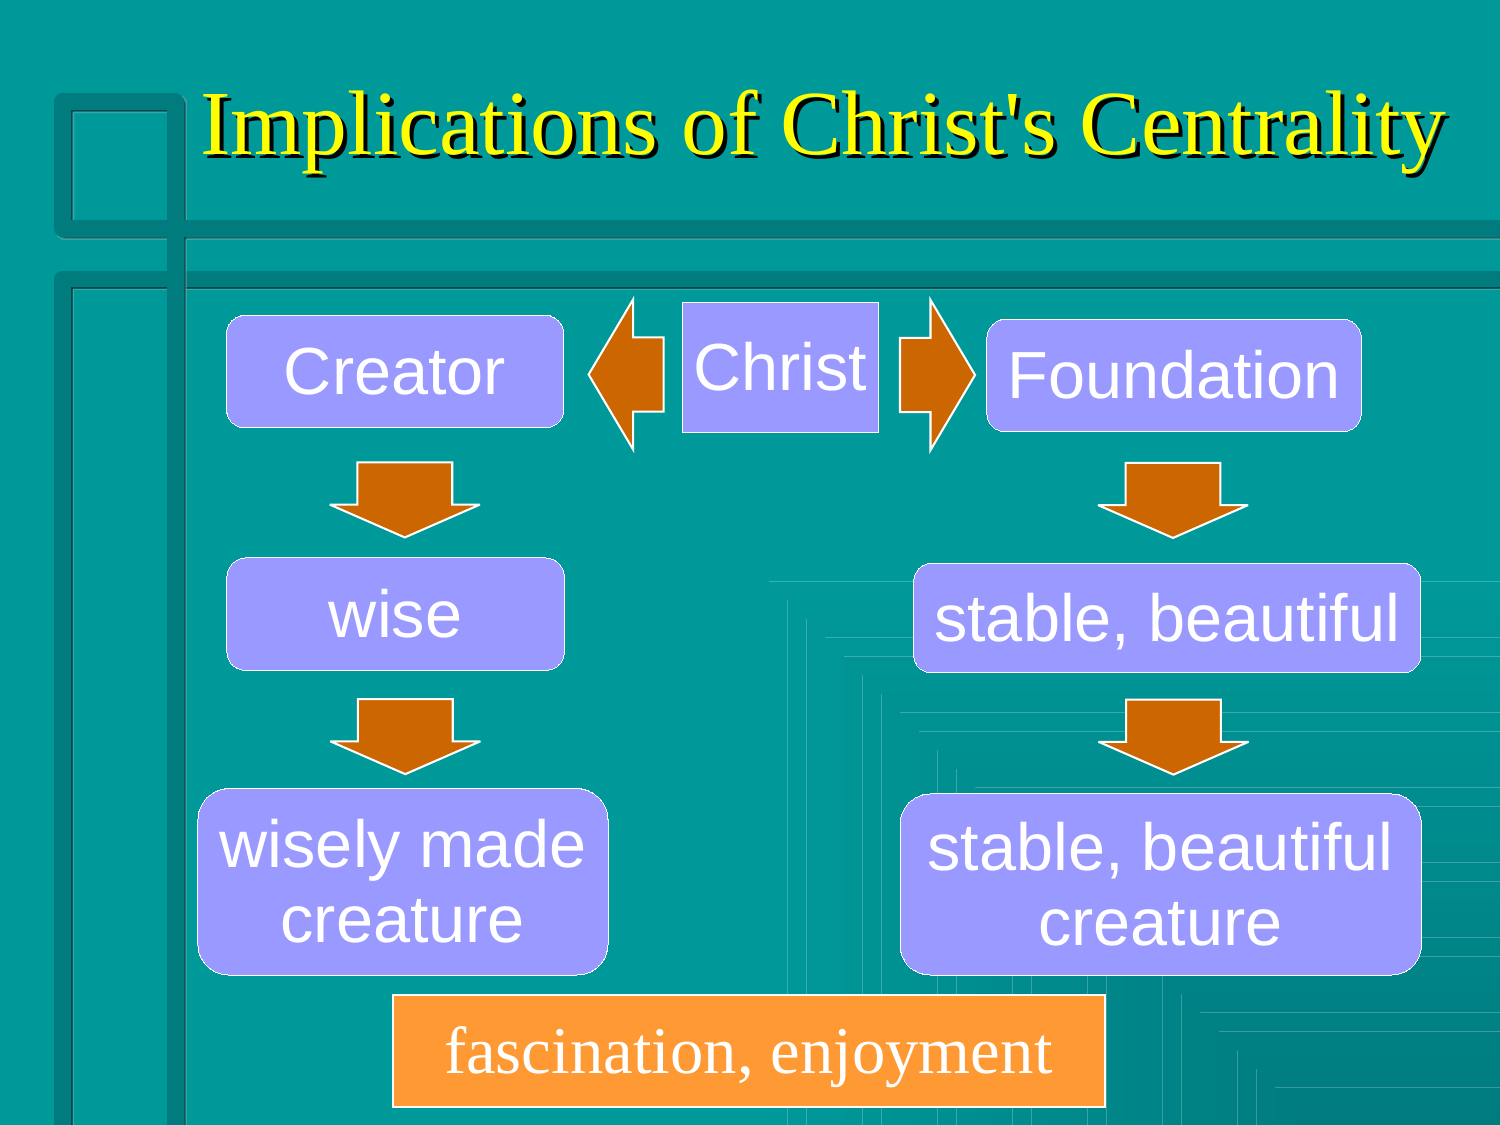

# Implications of Christ's Centrality
Creator
Foundation
Christ
wise
stable, beautiful
wisely made
creature
stable, beautiful
creature
fascination, enjoyment